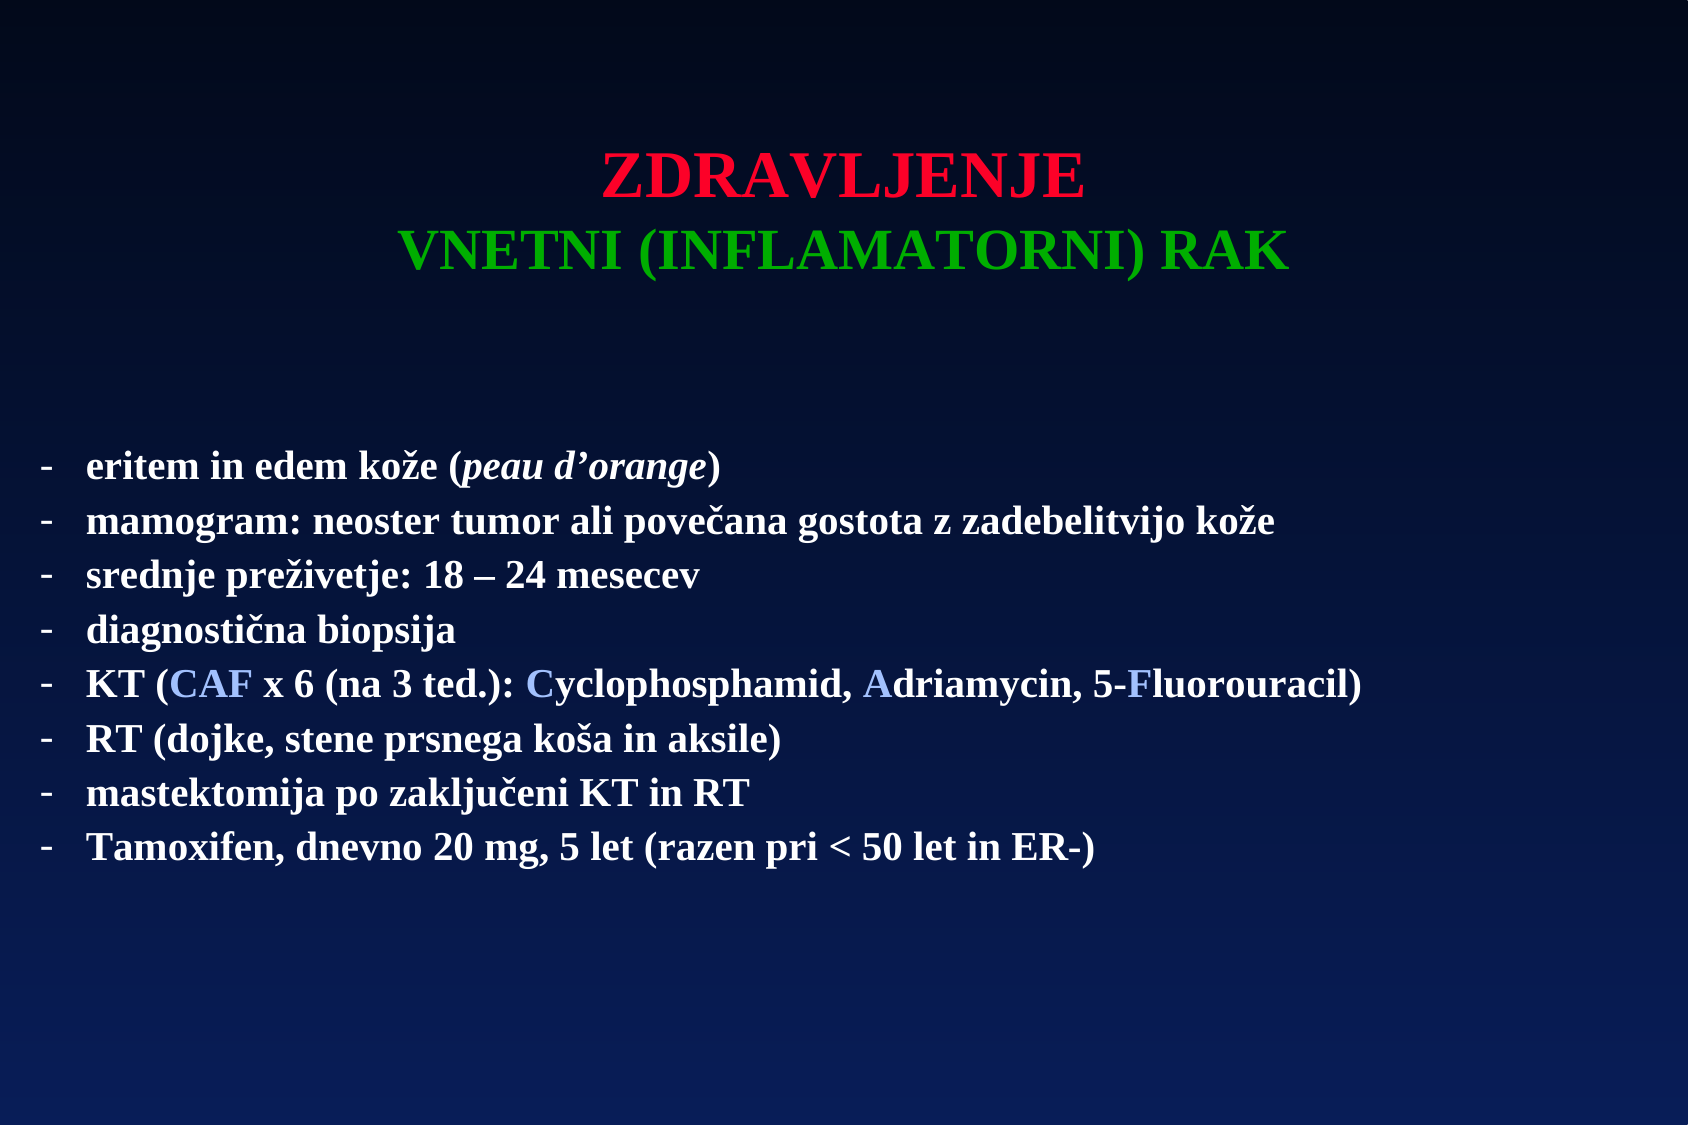

# ZDRAVLJENJE VNETNI (INFLAMATORNI) RAK
eritem in edem kože (peau d’orange)
mamogram: neoster tumor ali povečana gostota z zadebelitvijo kože
srednje preživetje: 18 – 24 mesecev
diagnostična biopsija
KT (CAF x 6 (na 3 ted.): Cyclophosphamid, Adriamycin, 5-Fluorouracil)
RT (dojke, stene prsnega koša in aksile)
mastektomija po zaključeni KT in RT
Tamoxifen, dnevno 20 mg, 5 let (razen pri < 50 let in ER-)